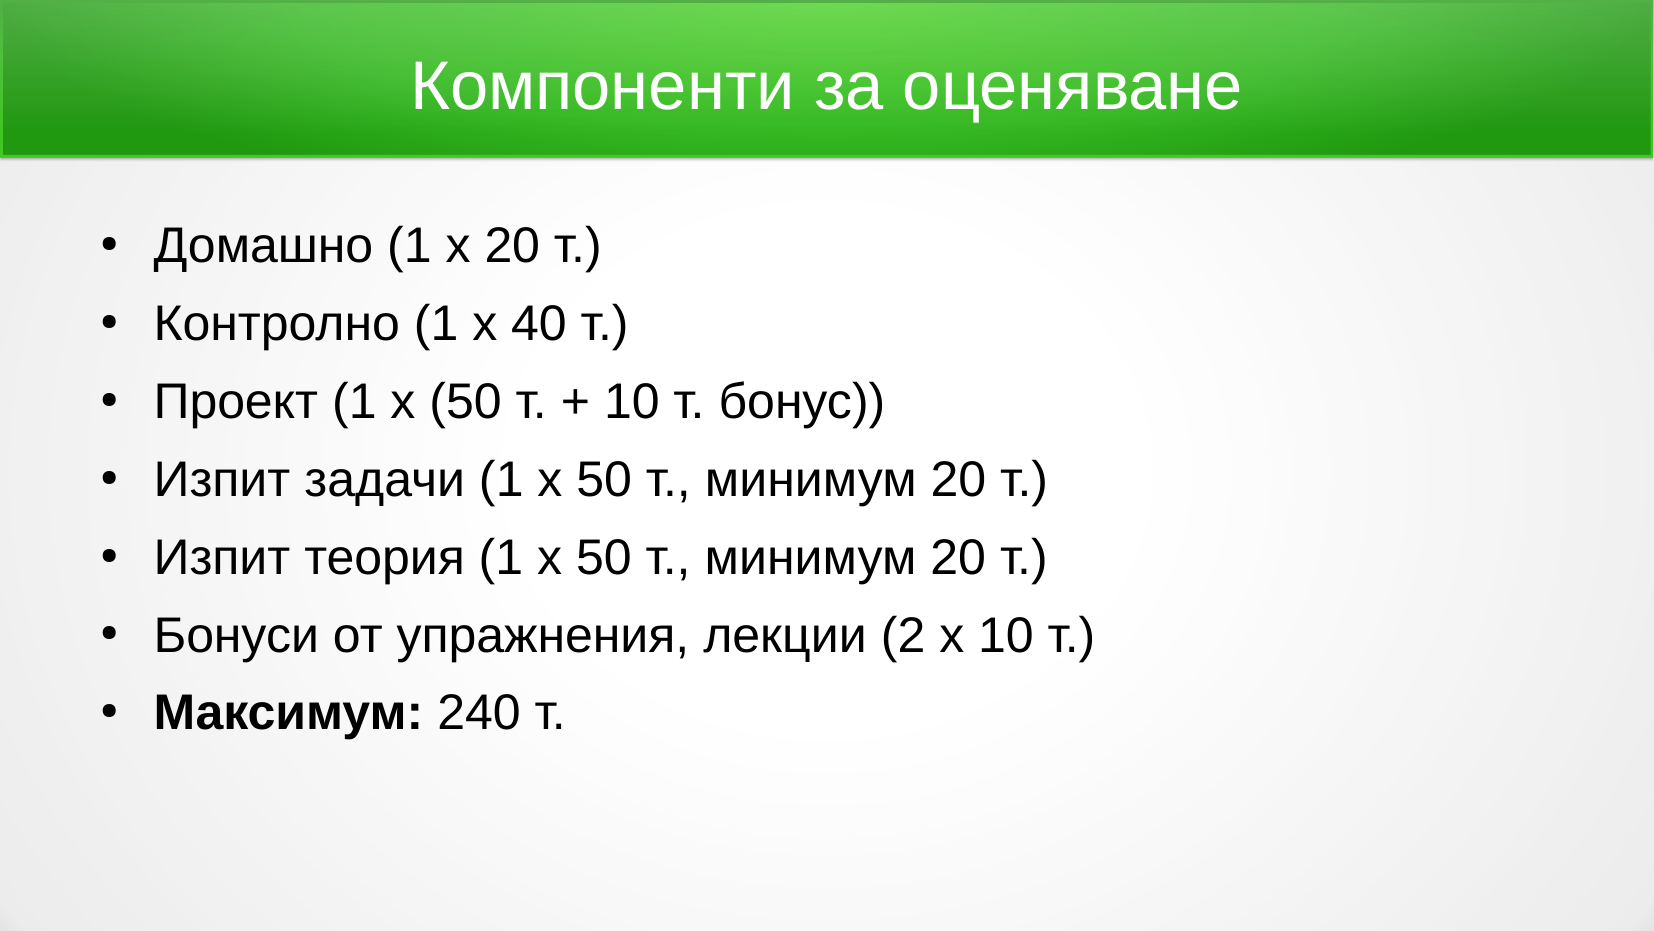

# Компоненти за оценяване
Домашно (1 x 20 т.)
Контролно (1 x 40 т.)
Проект (1 x (50 т. + 10 т. бонус))
Изпит задачи (1 x 50 т., минимум 20 т.)
Изпит теория (1 x 50 т., минимум 20 т.)
Бонуси от упражнения, лекции (2 x 10 т.)
Максимум: 240 т.